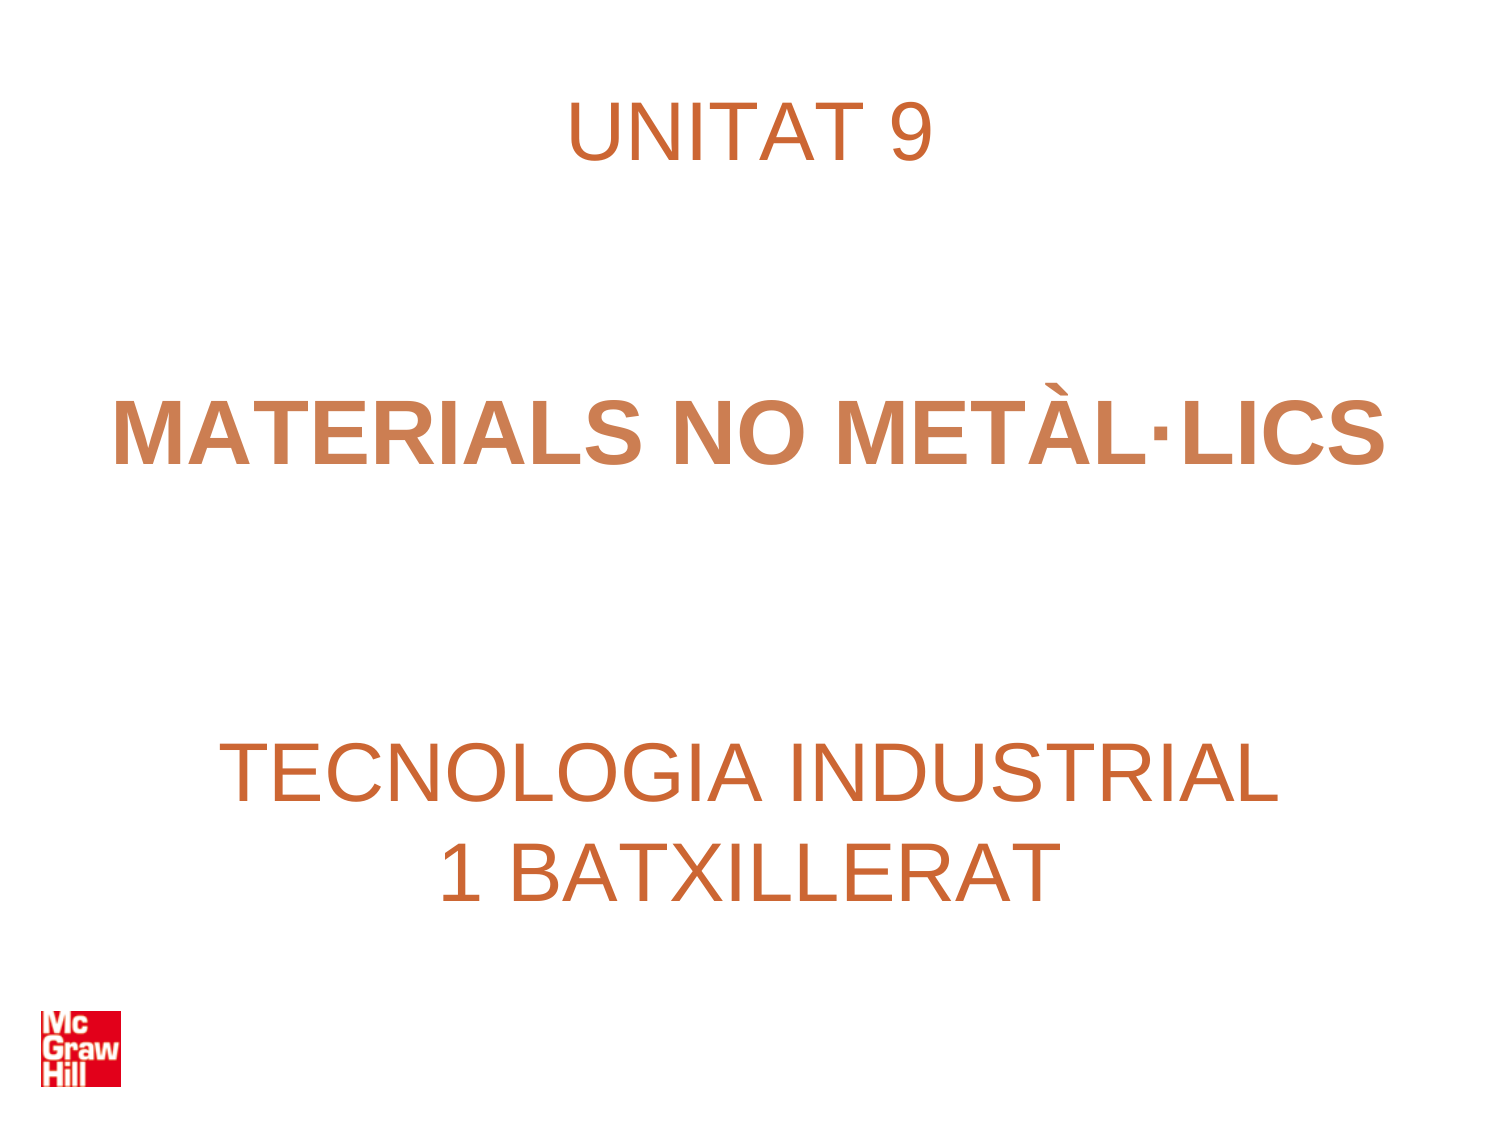

UNITAT 9
MATERIALS NO METÀL·LICS
TECNOLOGIA INDUSTRIAL
1 BATXILLERAT